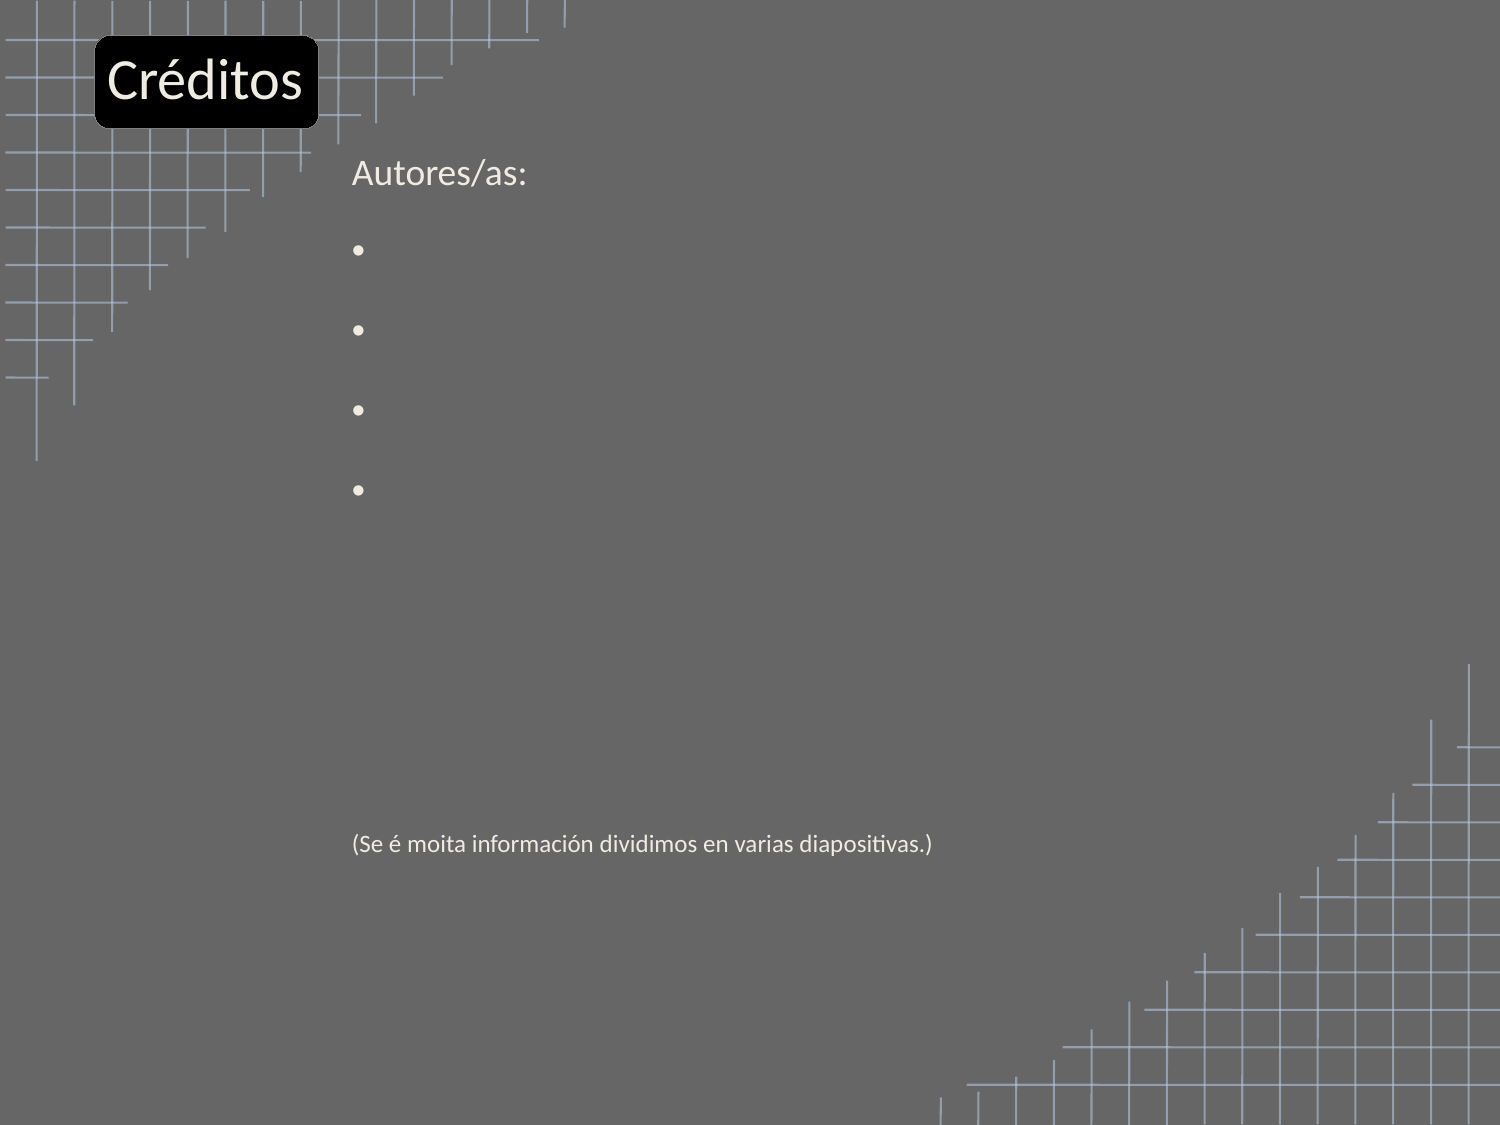

# Créditos
Autores/as:
(Se é moita información dividimos en varias diapositivas.)